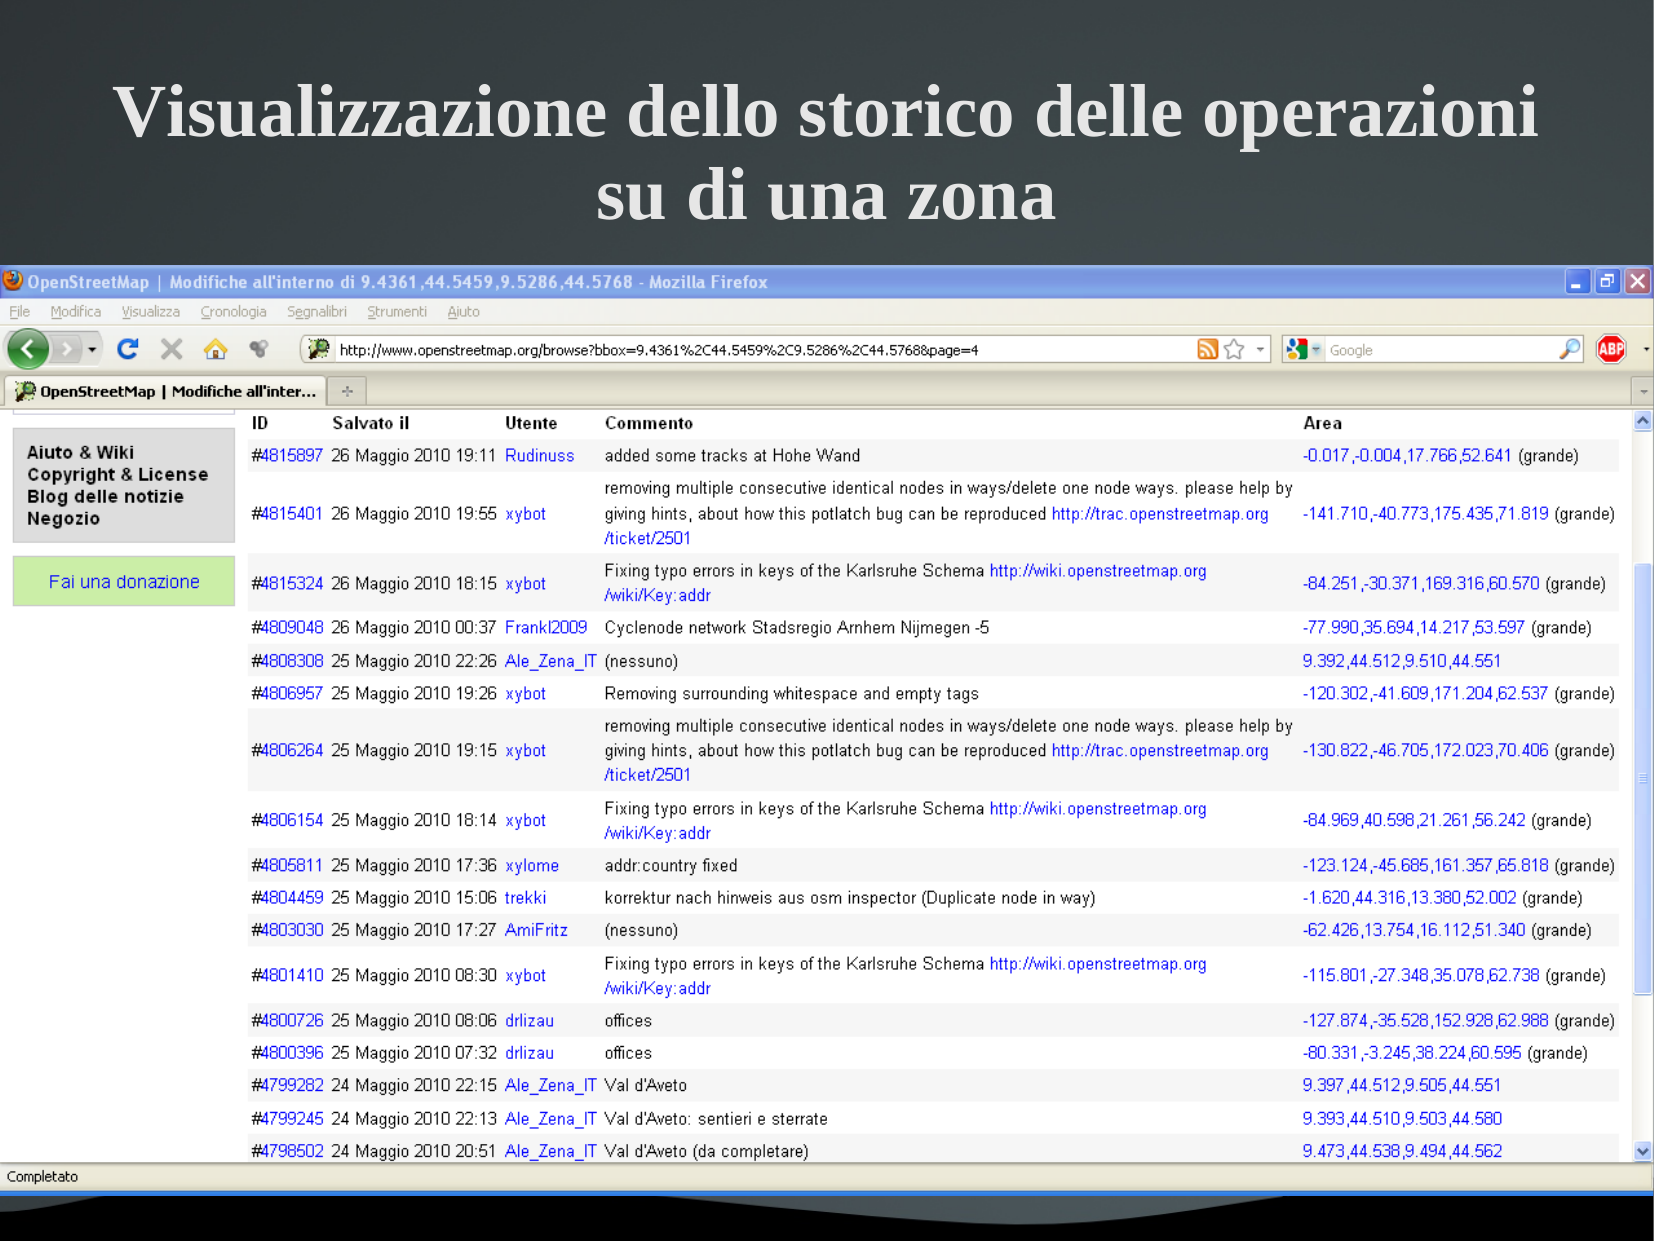

# Visualizzazione dello storico delle operazioni su di una zona